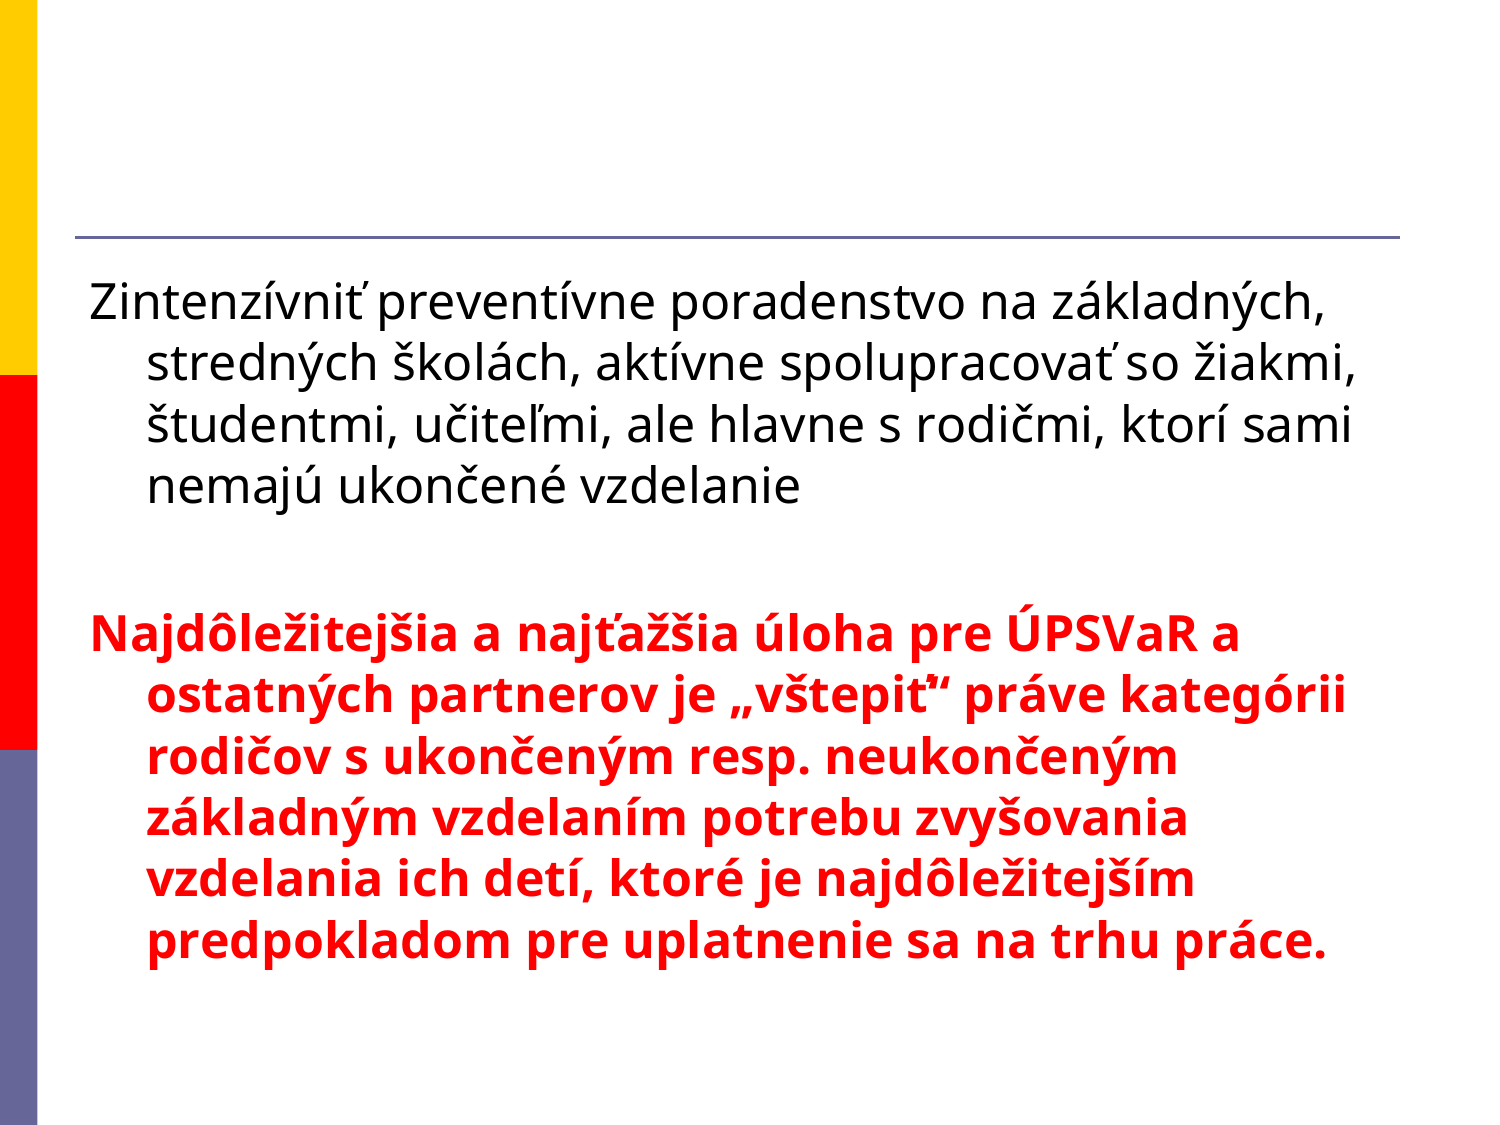

# Zintenzívniť preventívne poradenstvo na základných, stredných školách, aktívne spolupracovať so žiakmi, študentmi, učiteľmi, ale hlavne s rodičmi, ktorí sami nemajú ukončené vzdelanie
Najdôležitejšia a najťažšia úloha pre ÚPSVaR a ostatných partnerov je „vštepiť“ práve kategórii rodičov s ukončeným resp. neukončeným základným vzdelaním potrebu zvyšovania vzdelania ich detí, ktoré je najdôležitejším predpokladom pre uplatnenie sa na trhu práce.